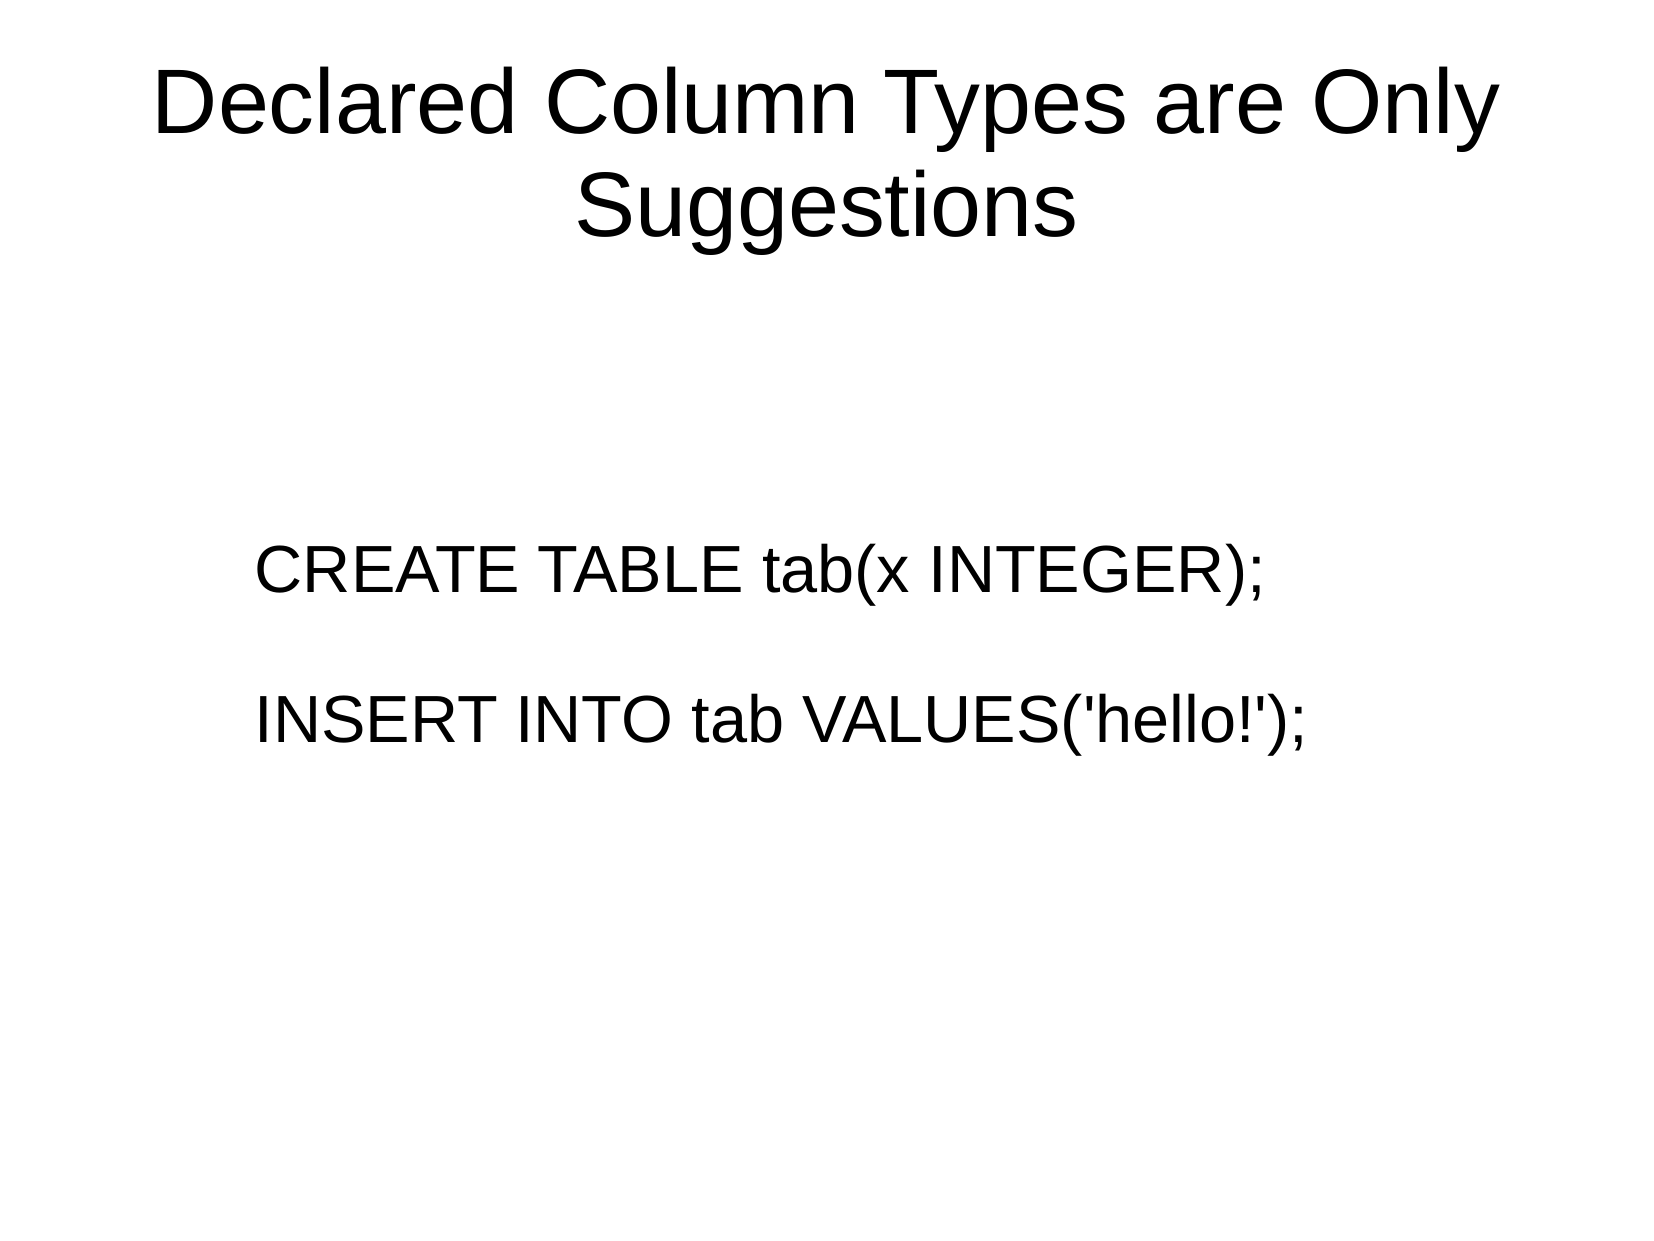

# Declared Column Types are Only Suggestions
CREATE TABLE tab(x INTEGER);
INSERT INTO tab VALUES('hello!');